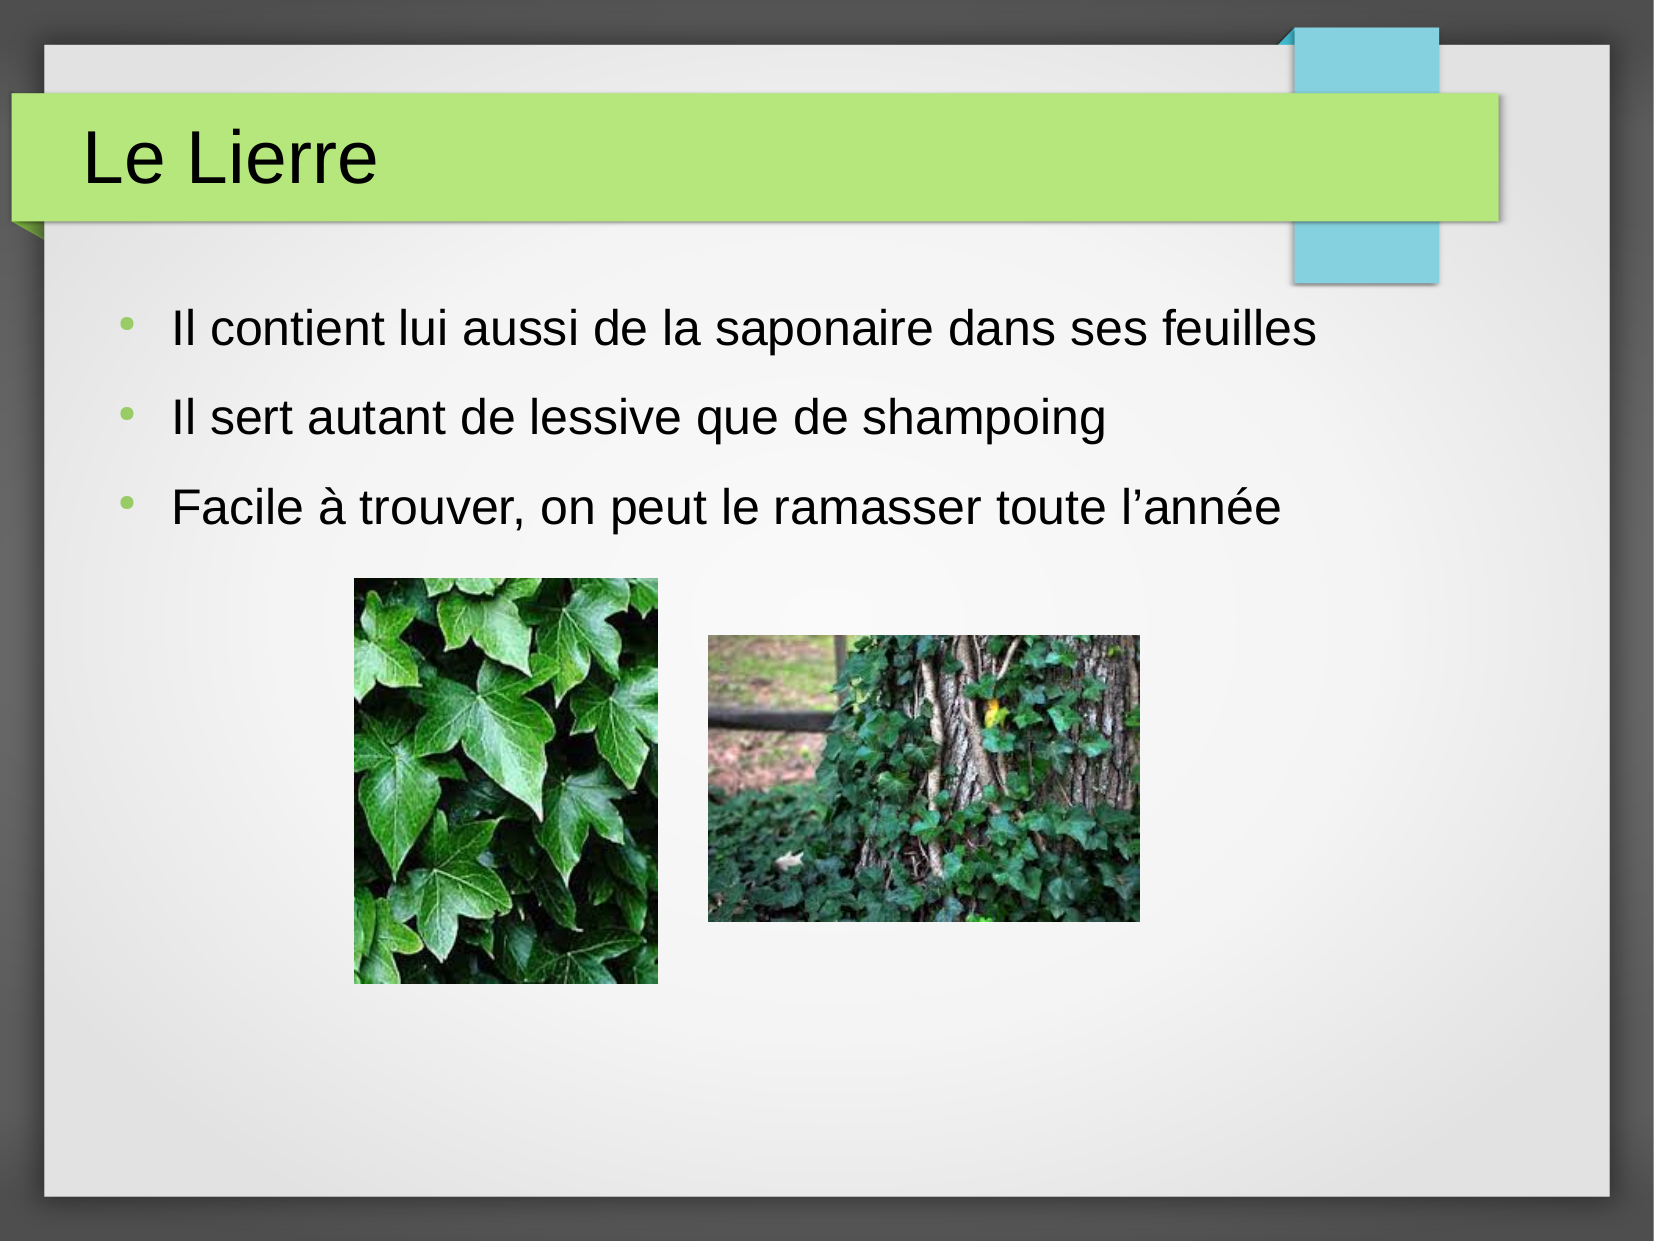

# Le Lierre
Il contient lui aussi de la saponaire dans ses feuilles
Il sert autant de lessive que de shampoing
Facile à trouver, on peut le ramasser toute l’année